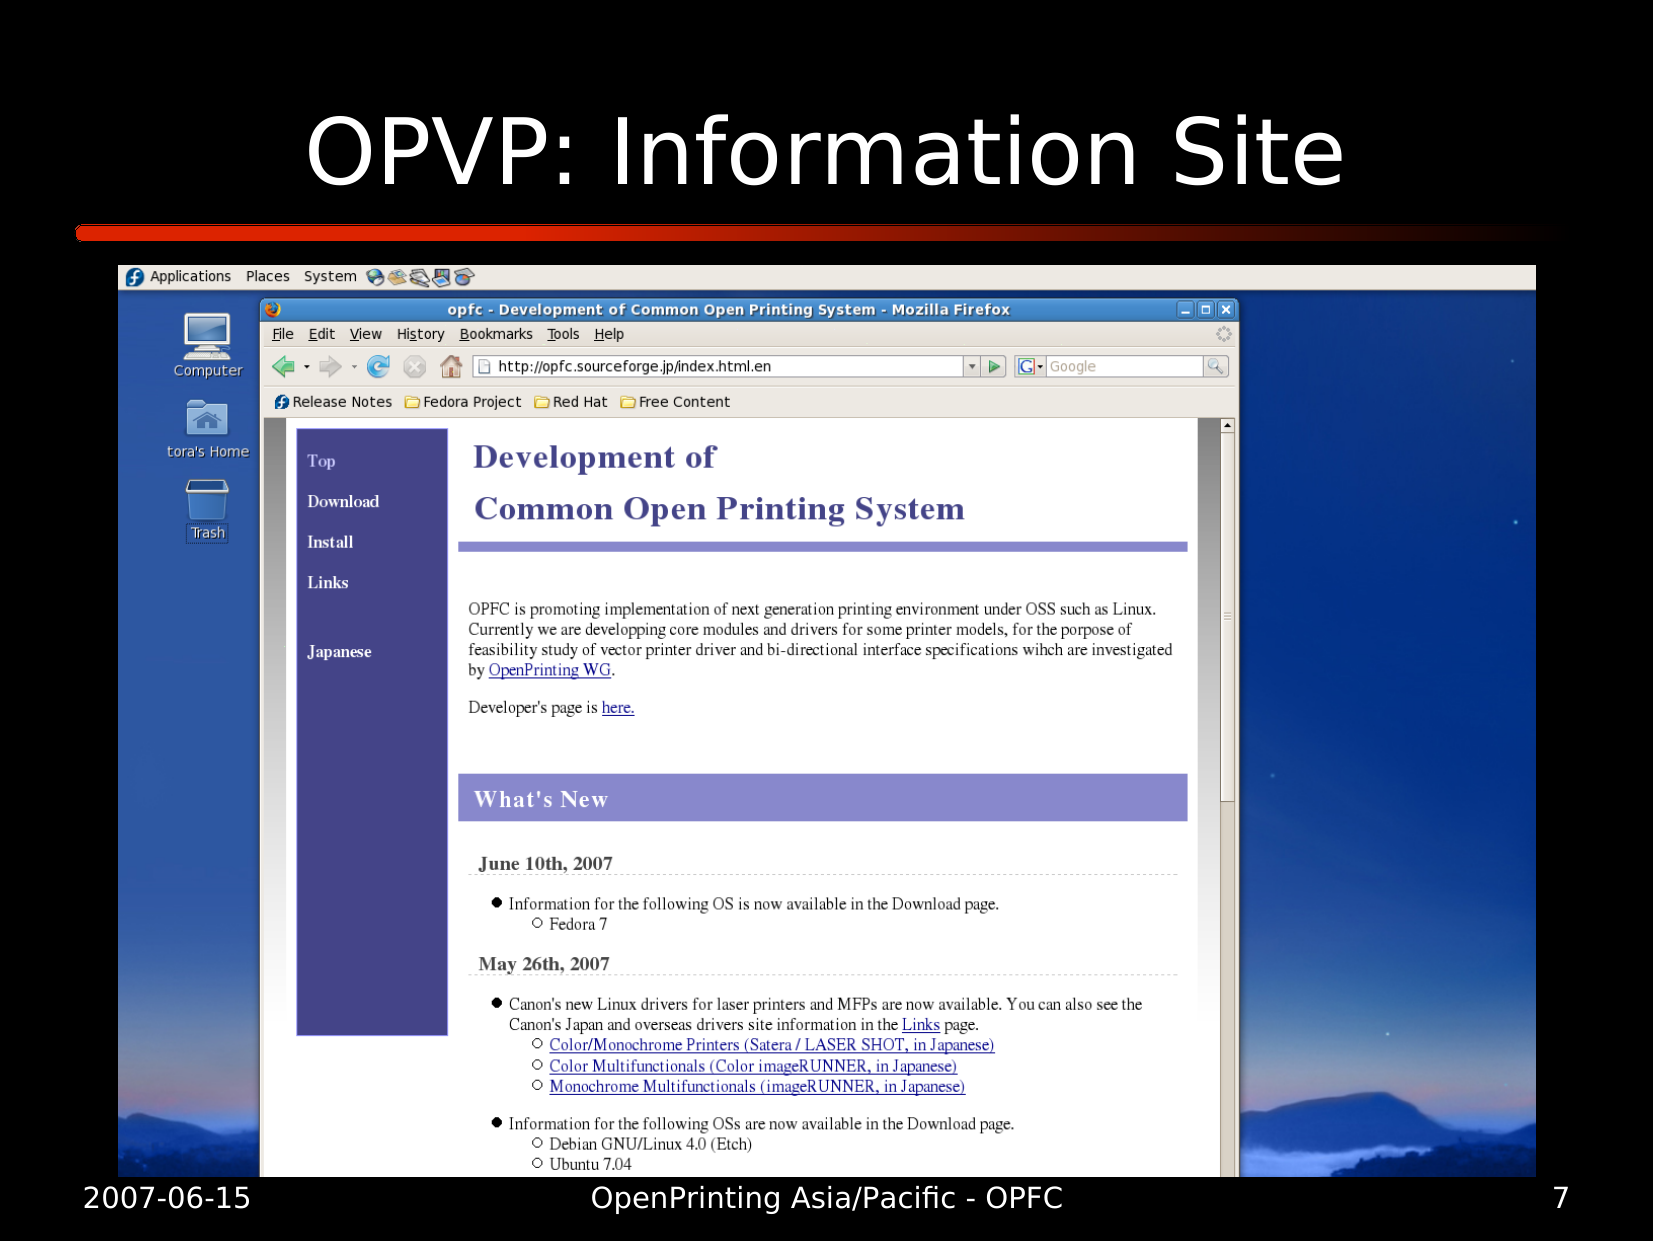

# OPVP: Information Site
2007-06-15
OpenPrinting Asia/Pacific - OPFC
7